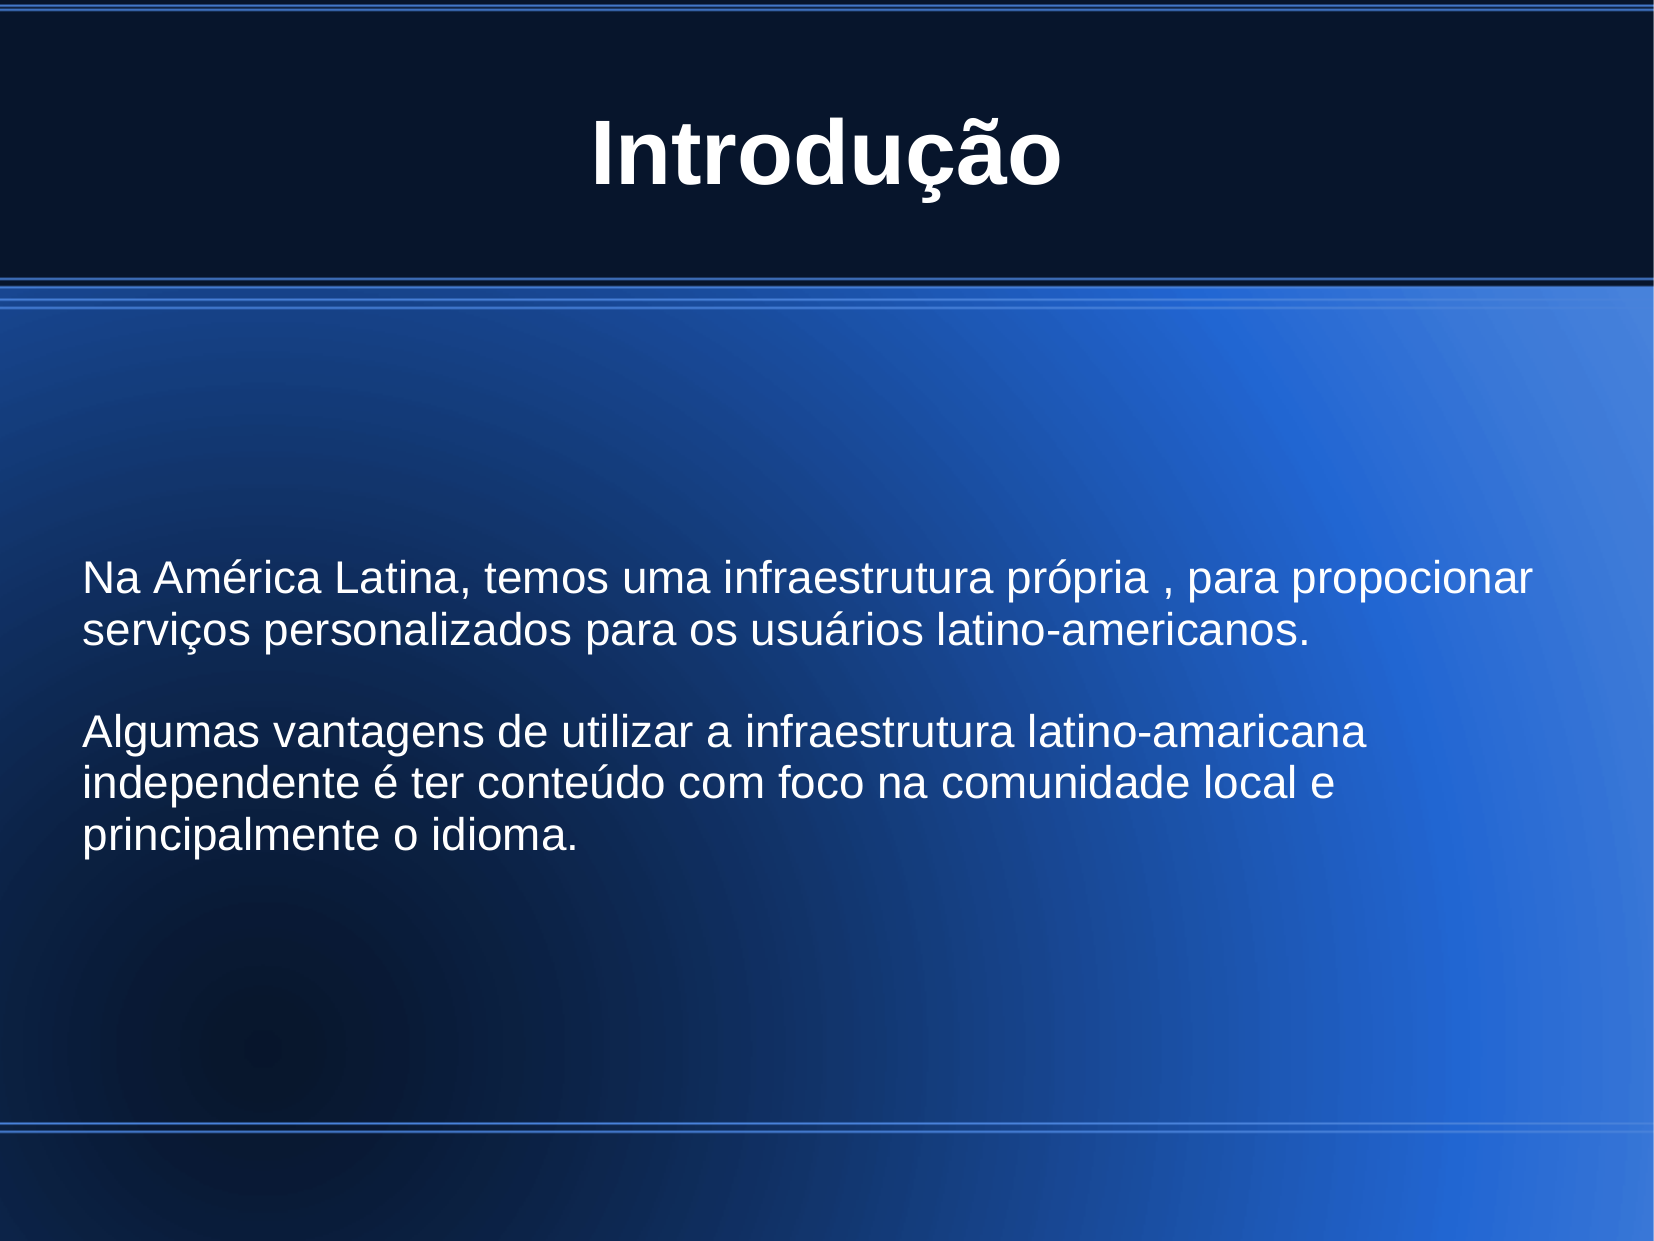

# Introdução
Na América Latina, temos uma infraestrutura própria , para propocionar serviços personalizados para os usuários latino-americanos.
Algumas vantagens de utilizar a infraestrutura latino-amaricana independente é ter conteúdo com foco na comunidade local e principalmente o idioma.